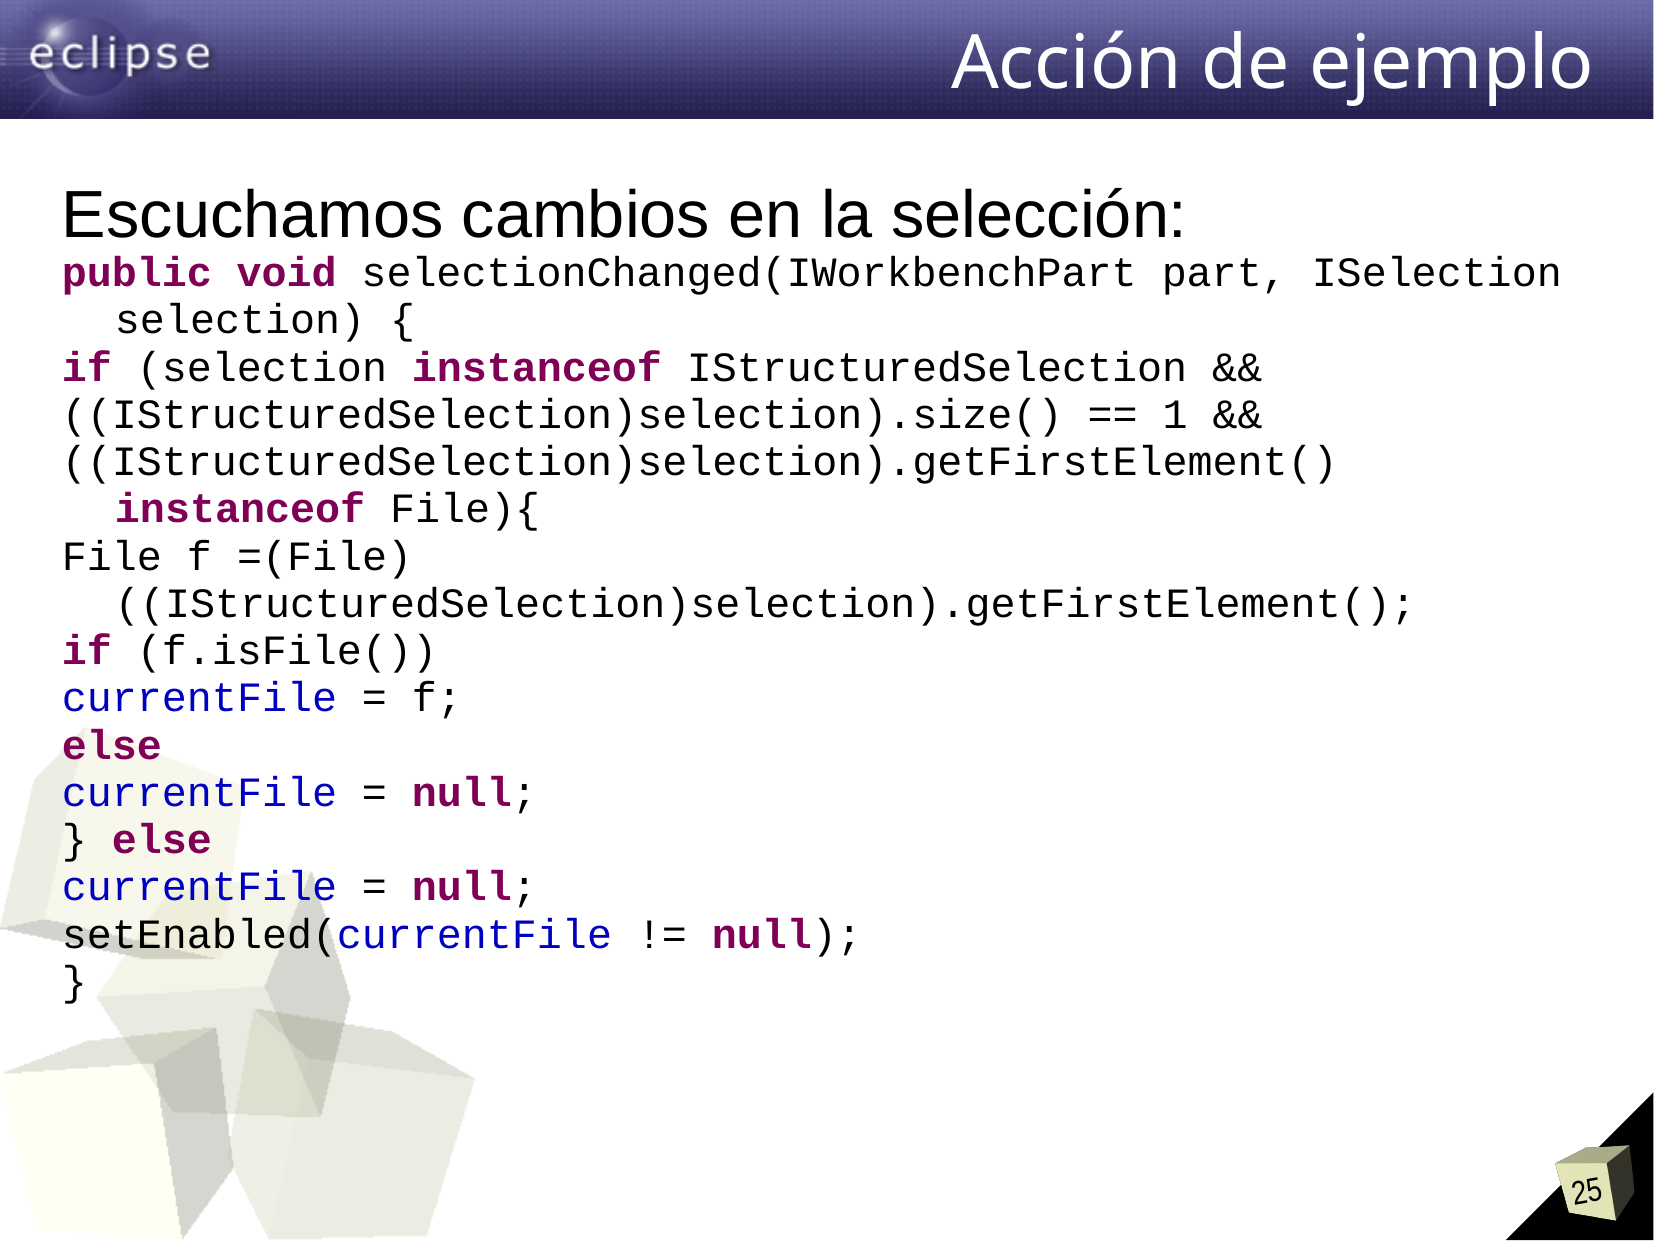

# Acción de ejemplo
Escuchamos cambios en la selección:
public void selectionChanged(IWorkbenchPart part, ISelection selection) {
if (selection instanceof IStructuredSelection &&
((IStructuredSelection)selection).size() == 1 &&
((IStructuredSelection)selection).getFirstElement() instanceof File){
File f =(File) ((IStructuredSelection)selection).getFirstElement();
if (f.isFile())
currentFile = f;
else
currentFile = null;
} else
currentFile = null;
setEnabled(currentFile != null);
}